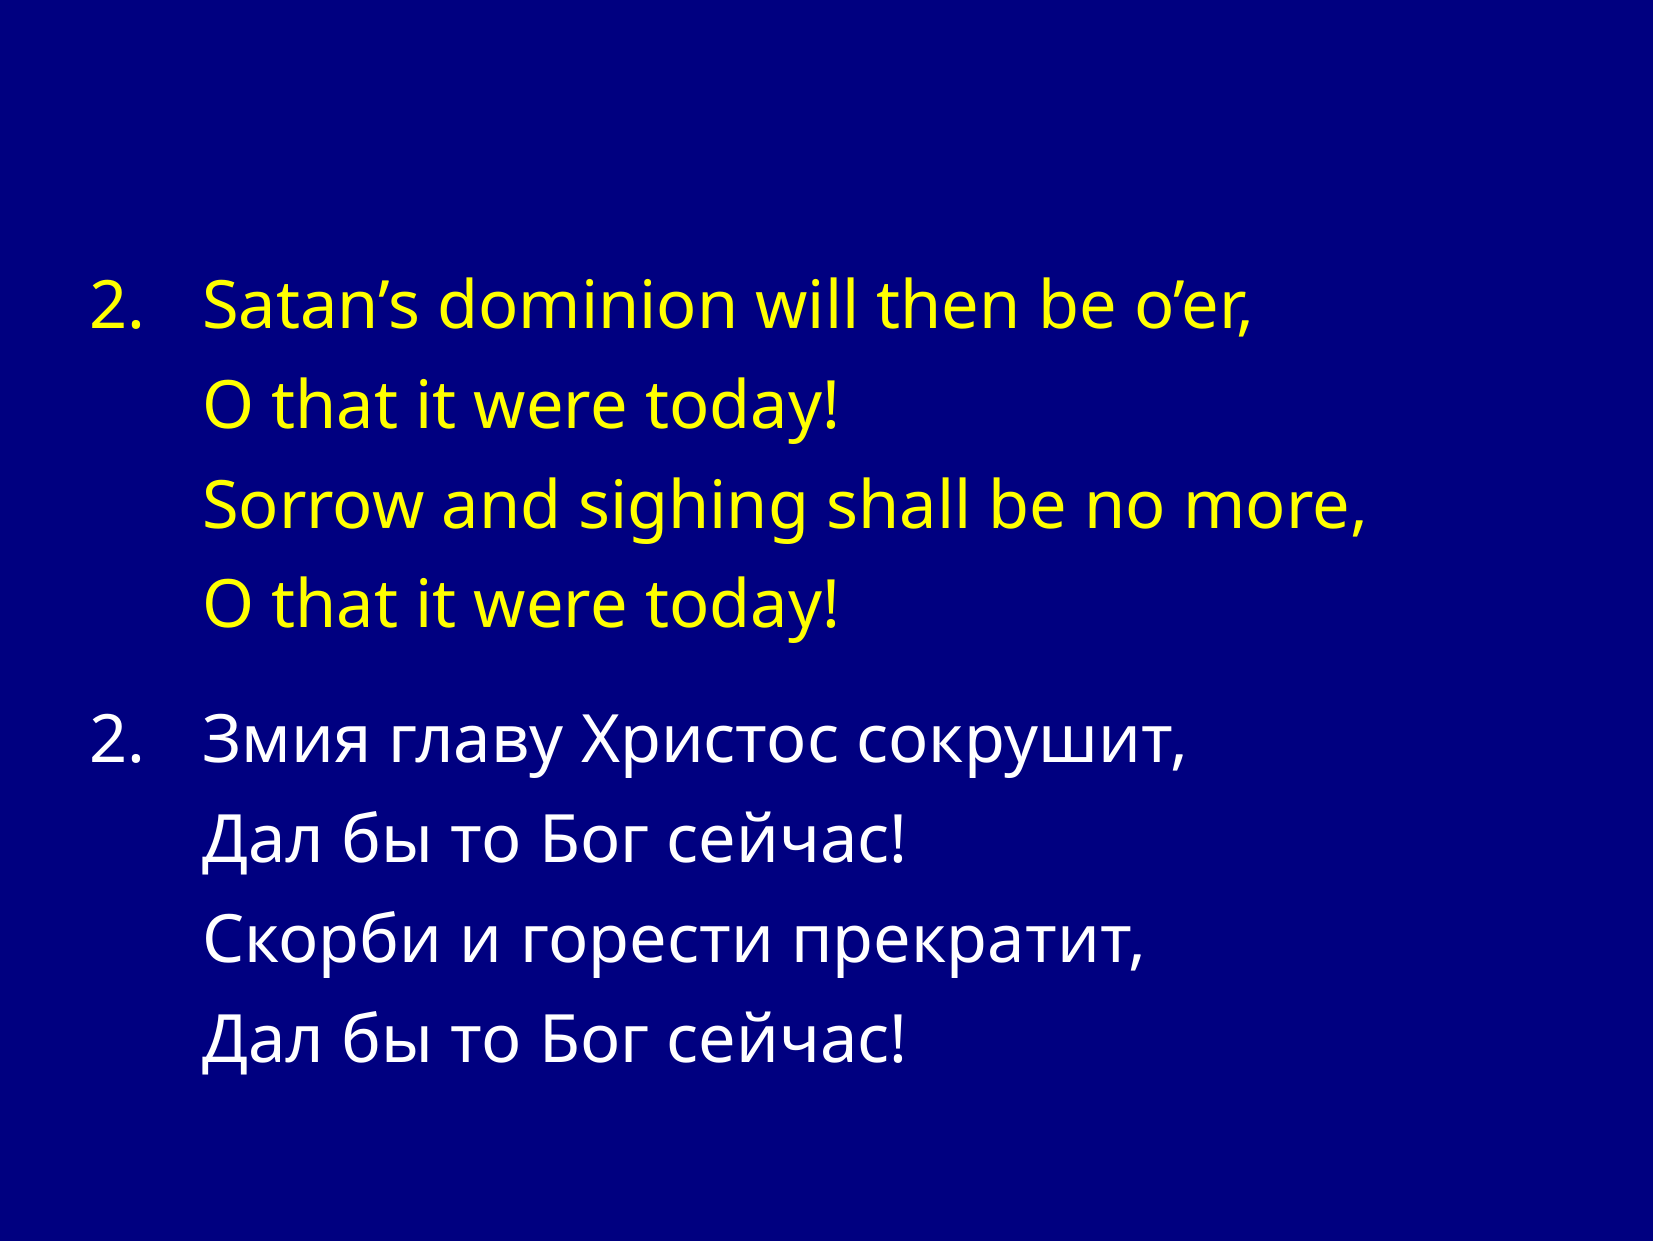

2.	Satan’s dominion will then be o’er,
	O that it were today!
	Sorrow and sighing shall be no more,
	O that it were today!
2.	Змия главу Христос сокрушит,
	Дал бы то Бог сейчас!
	Скорби и горести прекратит,
	Дал бы то Бог сейчас!